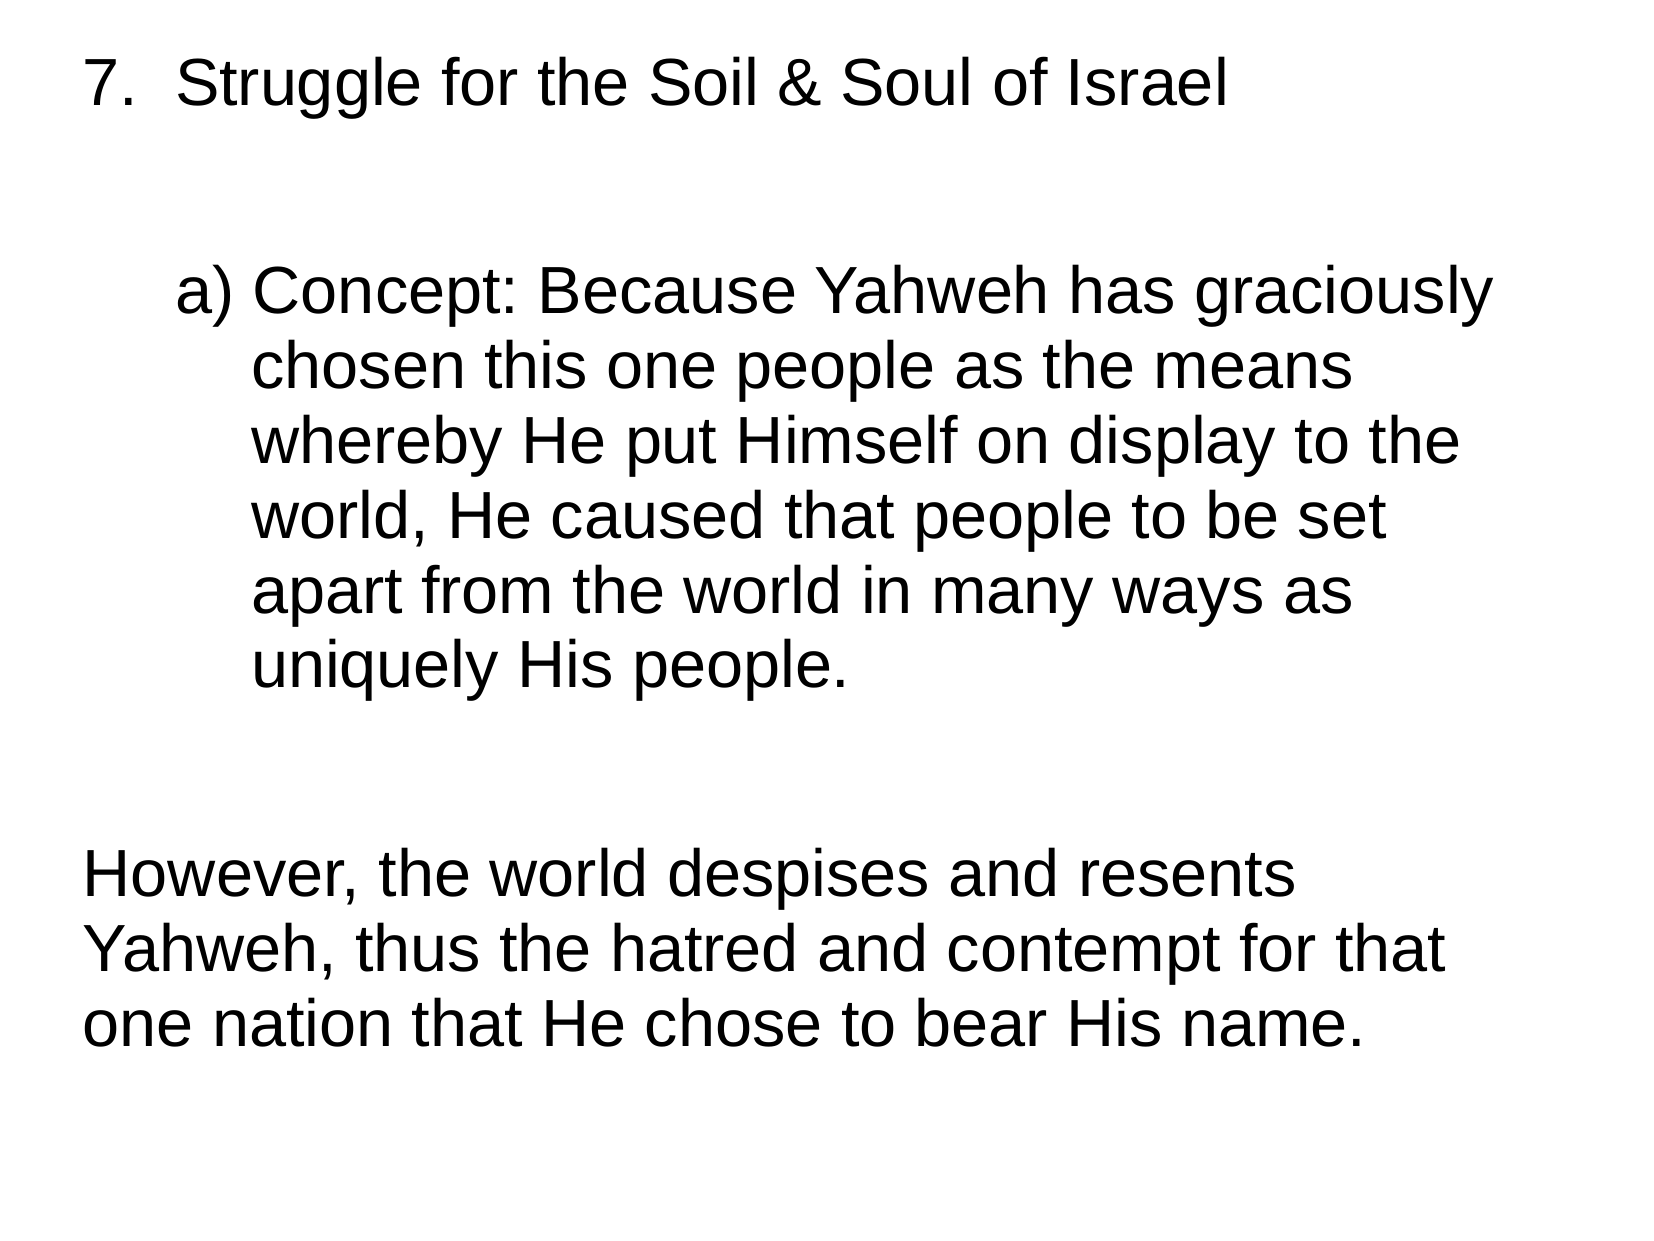

# 7. Struggle for the Soil & Soul of Israel
 a) Concept: Because Yahweh has graciously 		 chosen this one people as the means 				 whereby He put Himself on display to the 			 world, He caused that people to be set 				 apart from the world in many ways as 				 uniquely His people.
However, the world despises and resents Yahweh, thus the hatred and contempt for that one nation that He chose to bear His name.